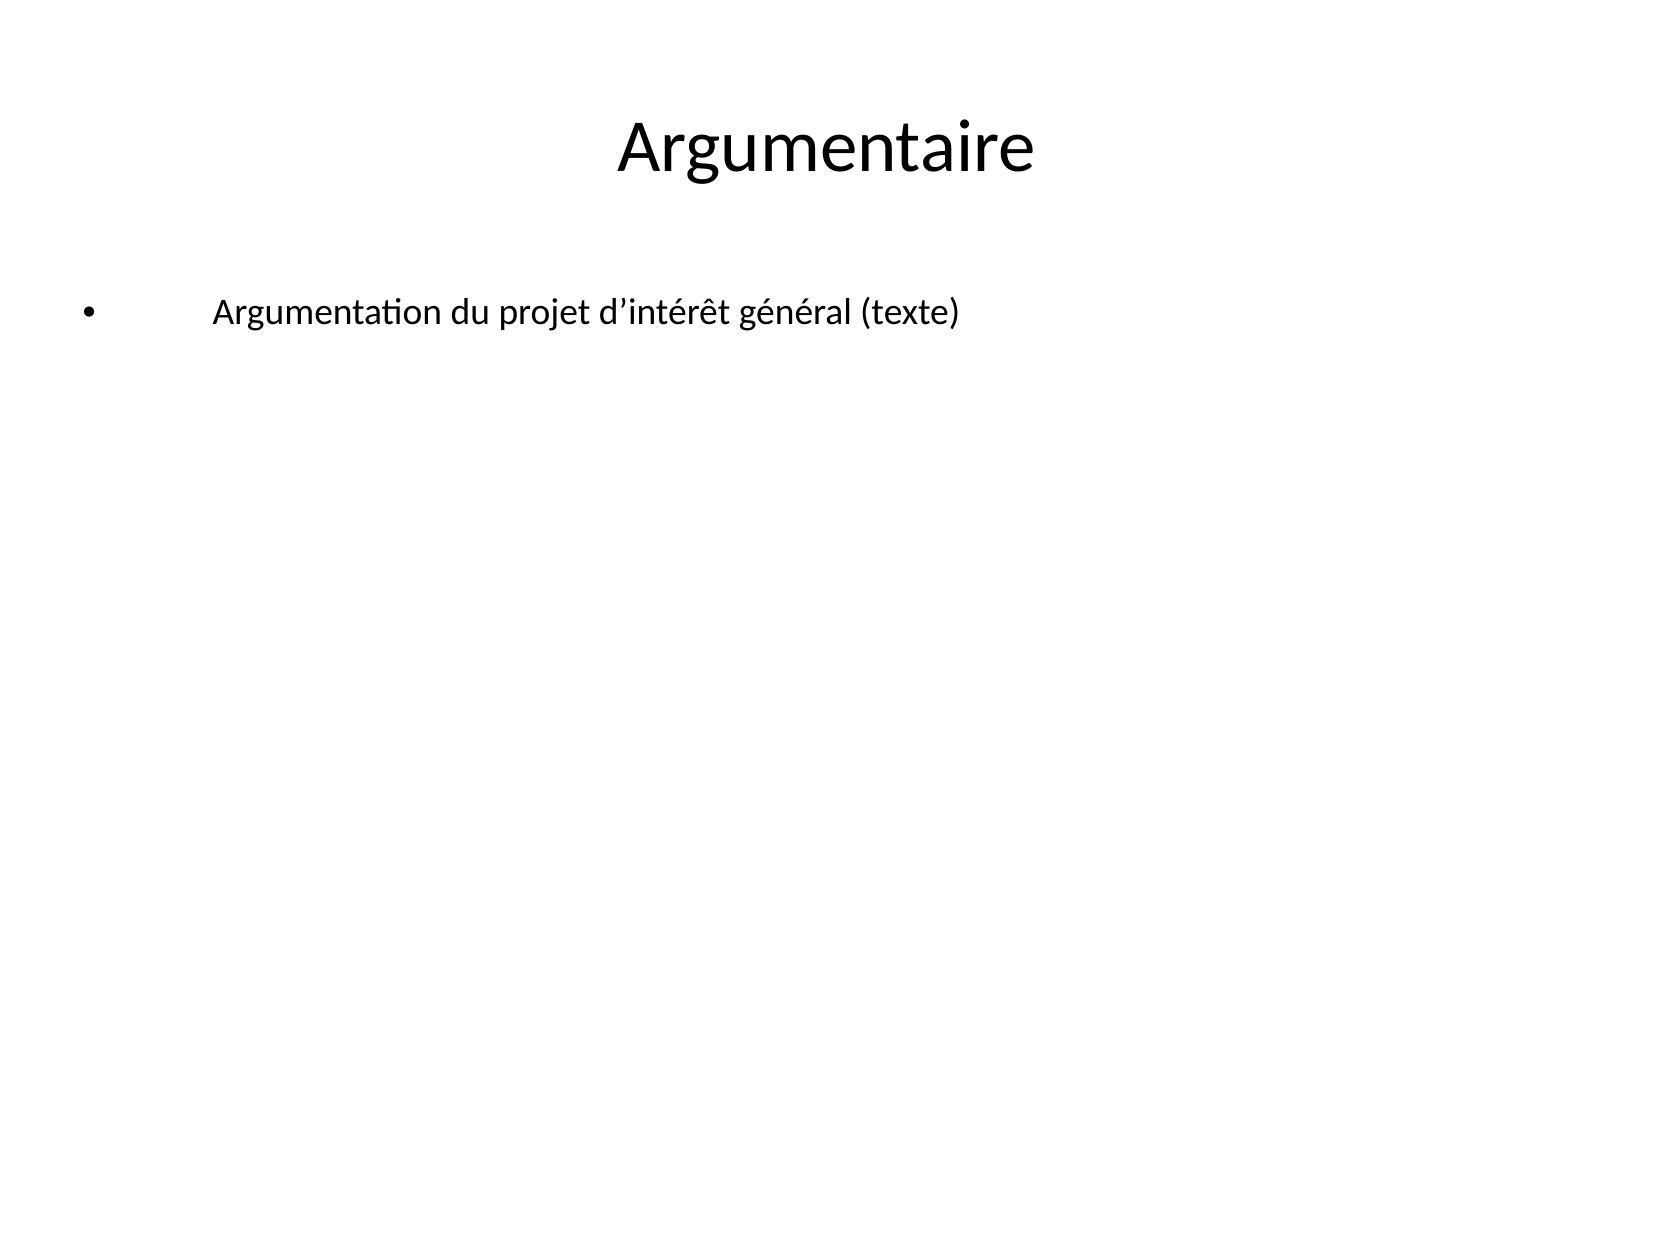

# Argumentaire
•	Argumentation du projet d’intérêt général (texte)